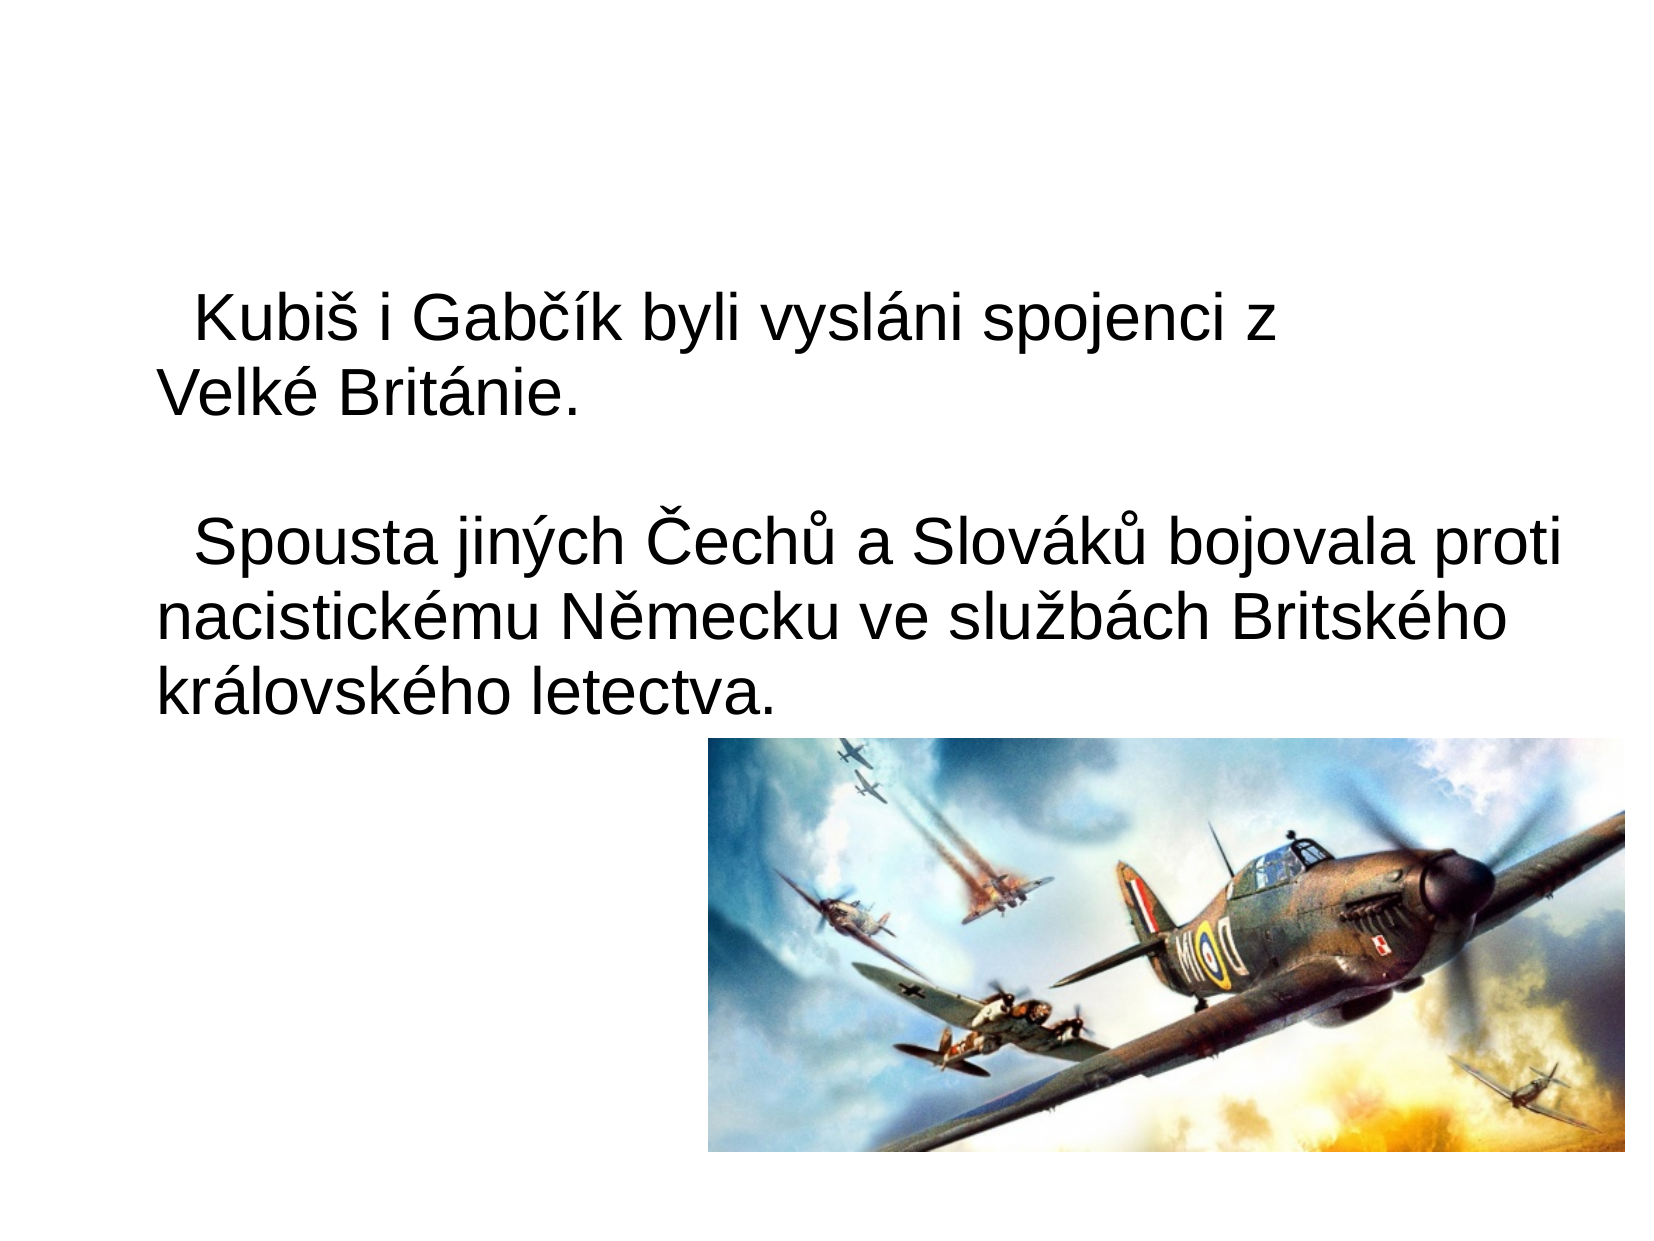

# Kubiš i Gabčík byli vysláni spojenci z
 Velké Británie.
 Spousta jiných Čechů a Slováků bojovala proti nacistickému Německu ve službách Britského královského letectva.